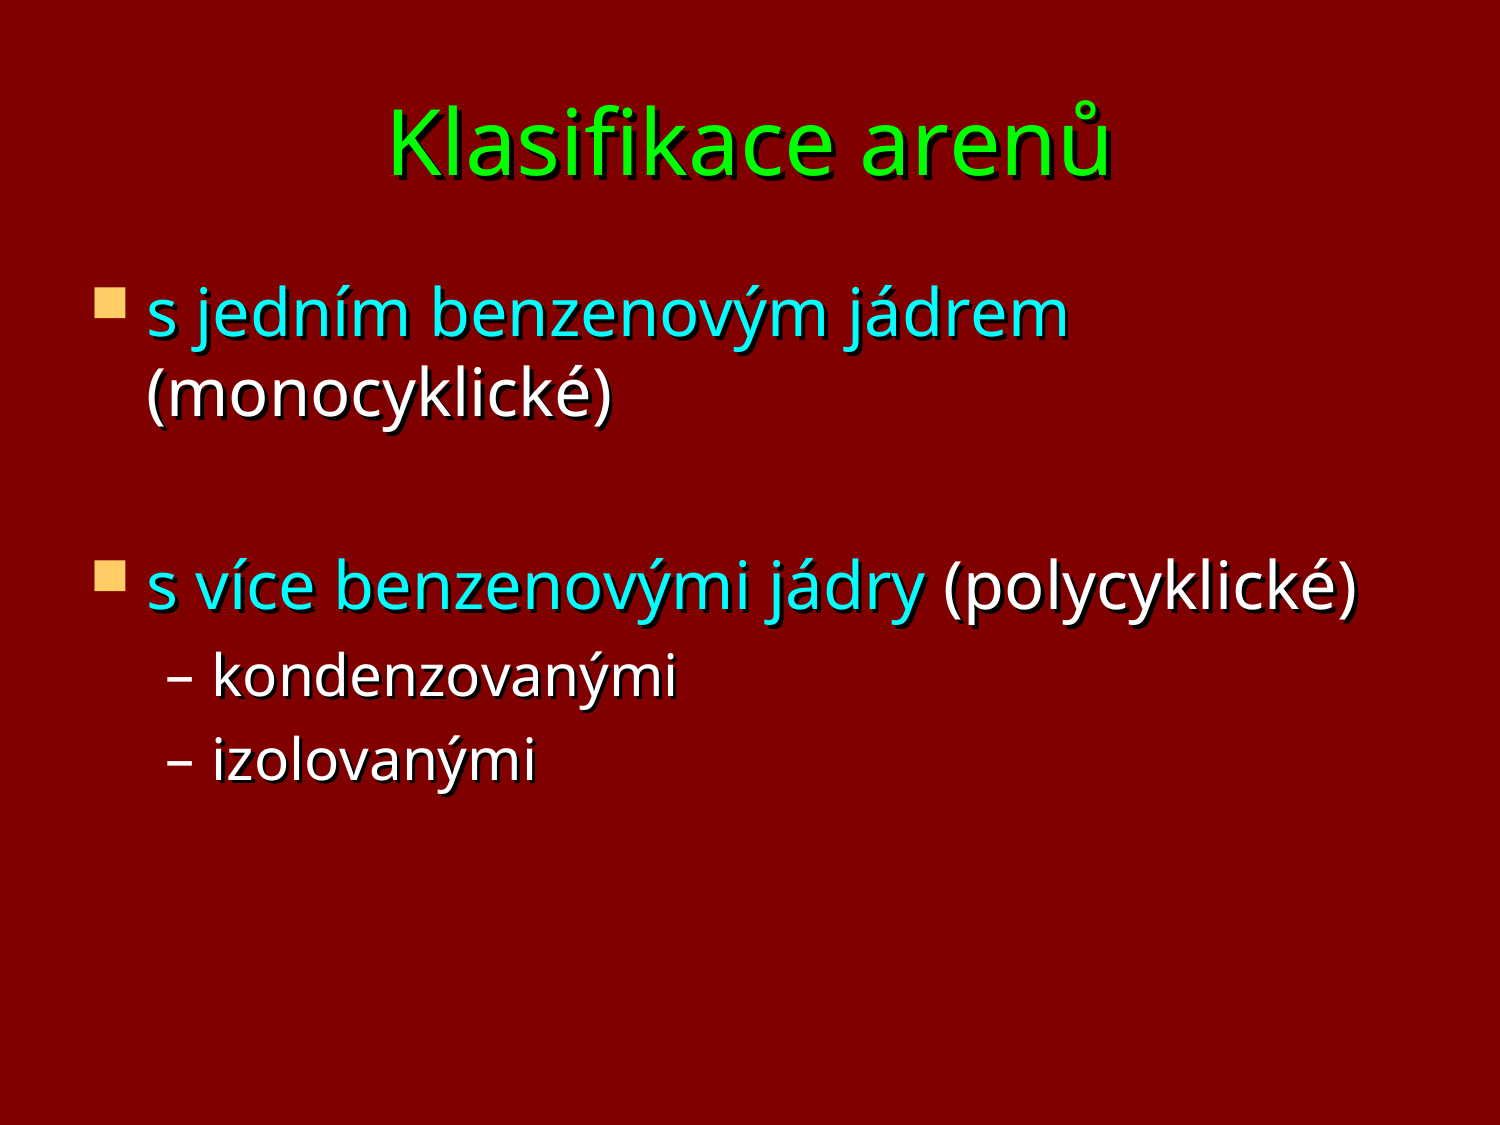

# Klasifikace arenů
s jedním benzenovým jádrem
(monocyklické)
s více benzenovými jádry (polycyklické)
kondenzovanými
izolovanými